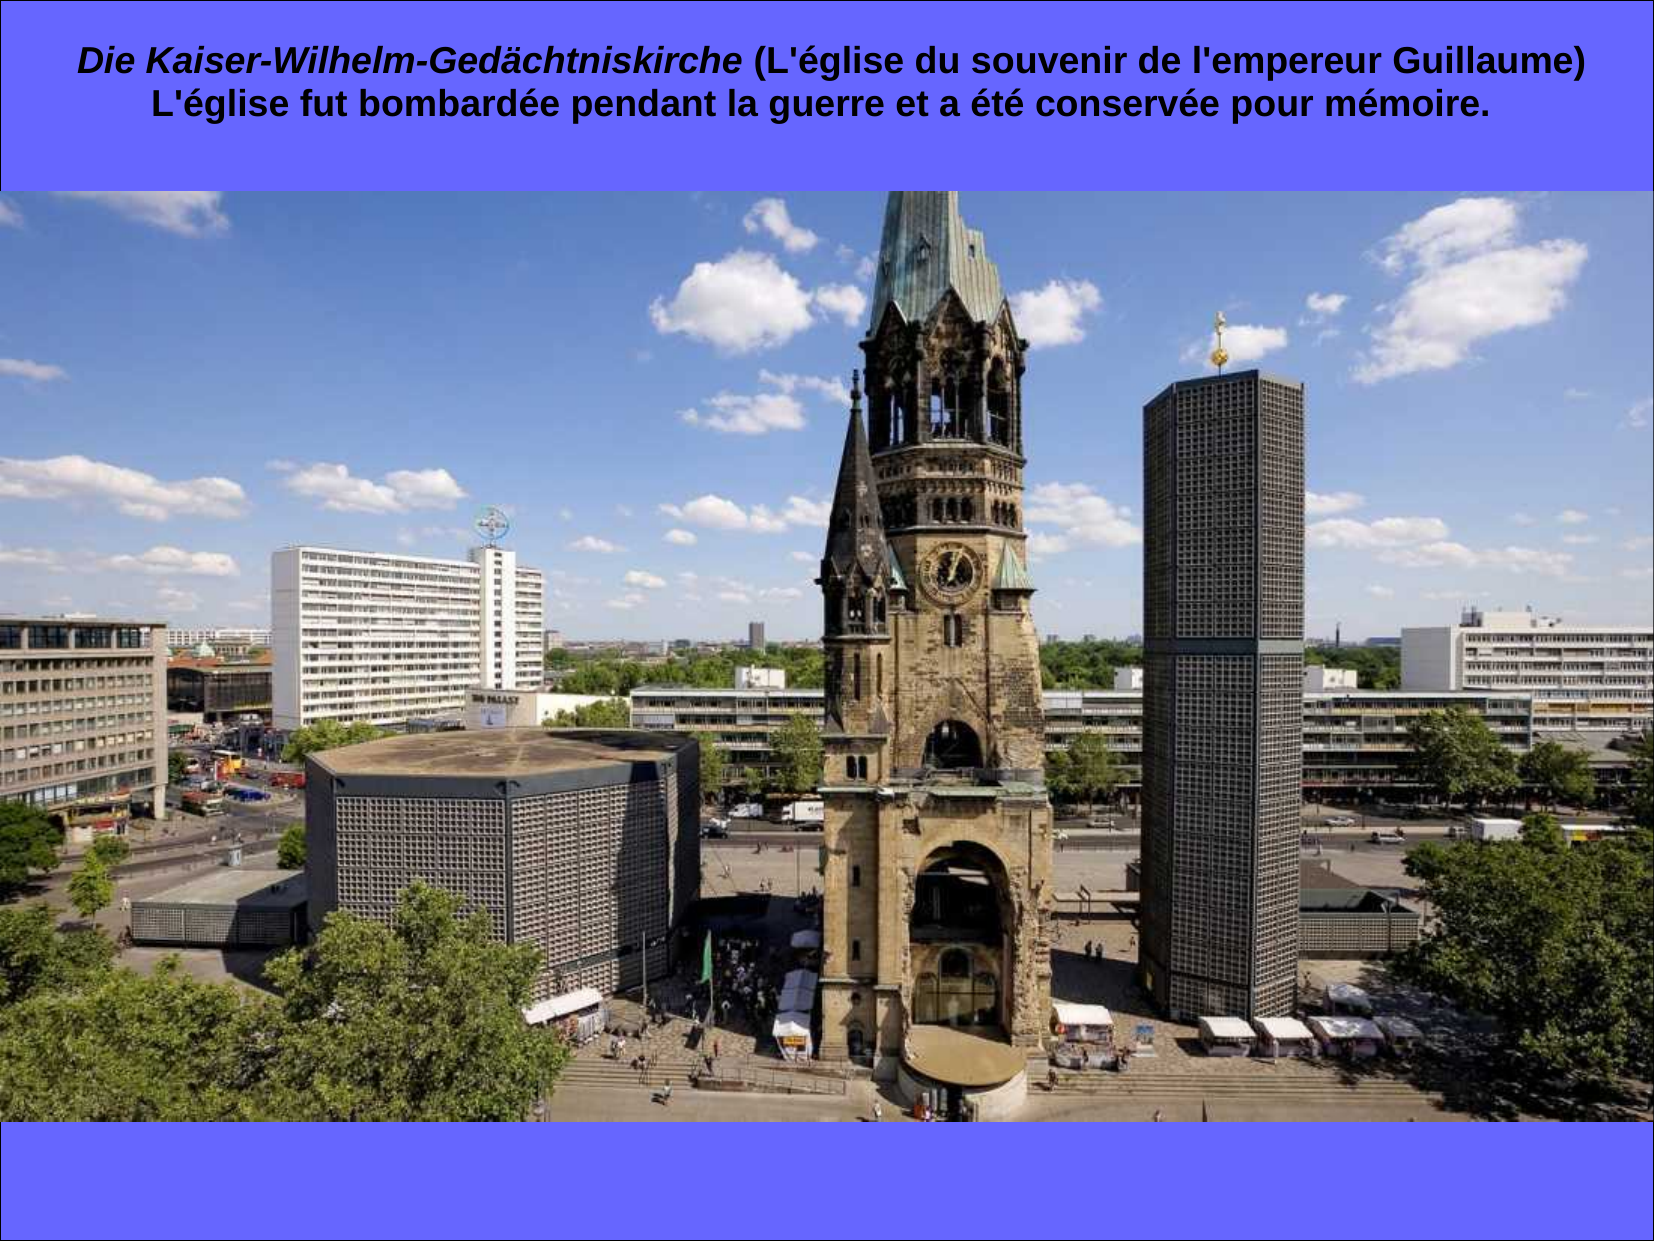

Die Kaiser-Wilhelm-Gedächtniskirche (L'église du souvenir de l'empereur Guillaume)
L'église fut bombardée pendant la guerre et a été conservée pour mémoire.